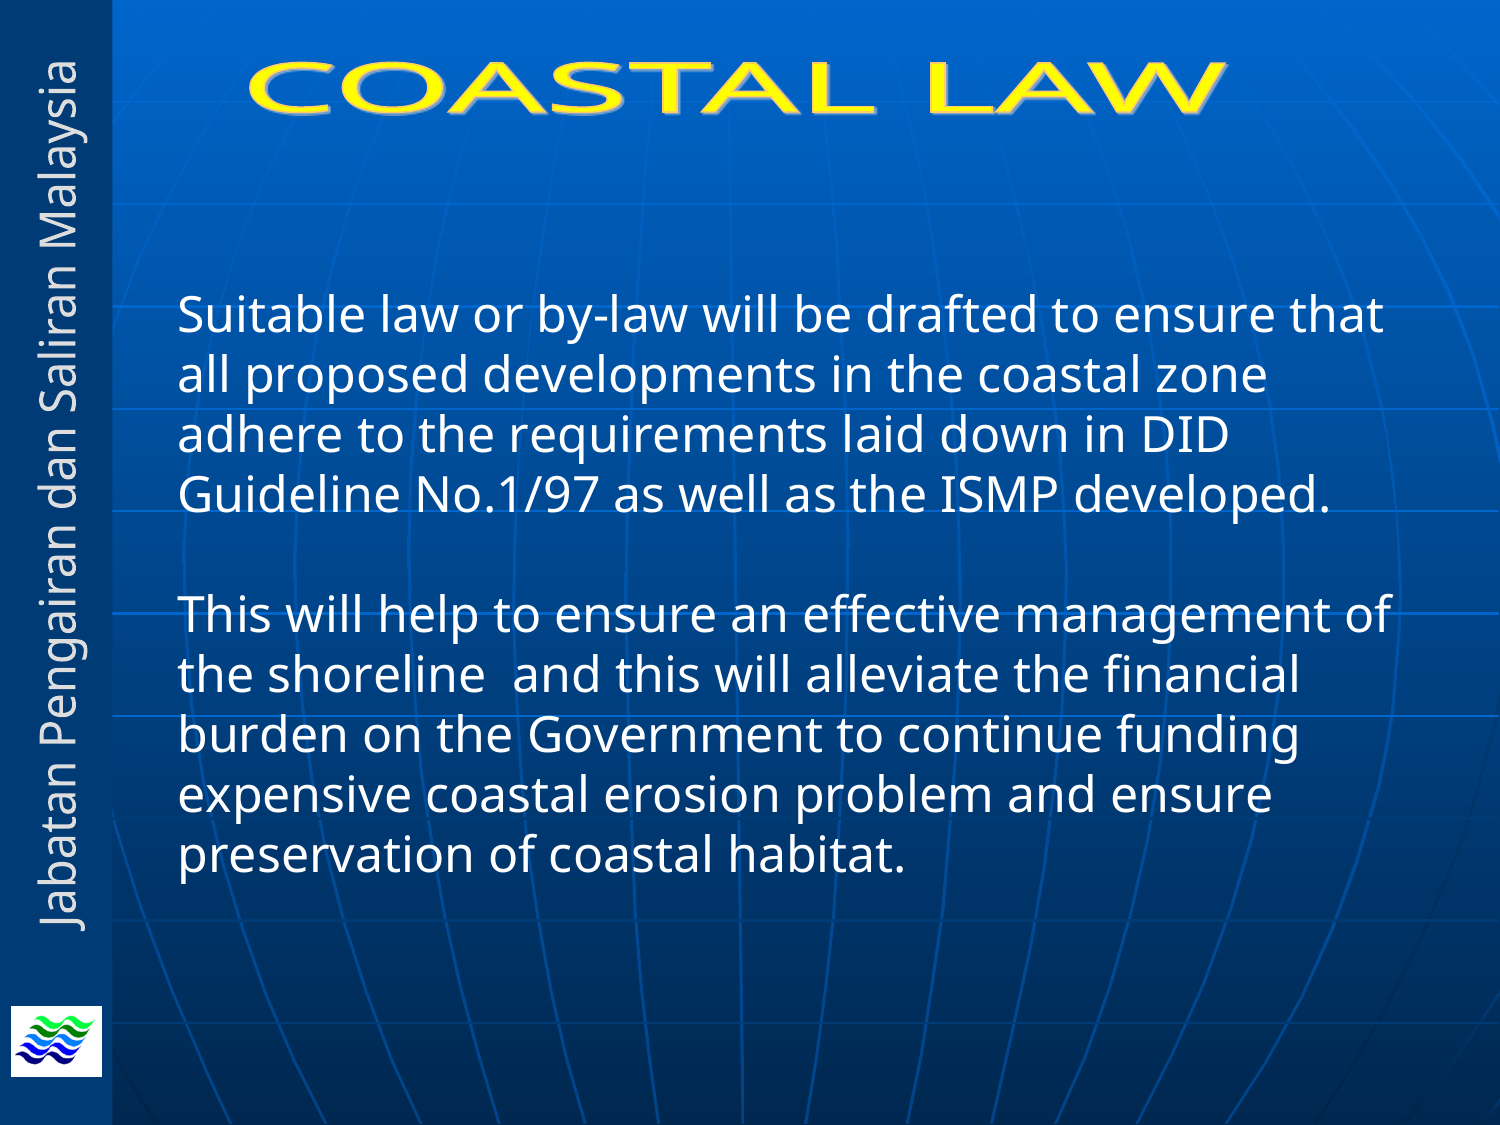

COASTAL LAW
Suitable law or by-law will be drafted to ensure that all proposed developments in the coastal zone adhere to the requirements laid down in DID Guideline No.1/97 as well as the ISMP developed.
This will help to ensure an effective management of the shoreline and this will alleviate the financial burden on the Government to continue funding expensive coastal erosion problem and ensure preservation of coastal habitat.
Jabatan Pengairan dan Saliran Malaysia